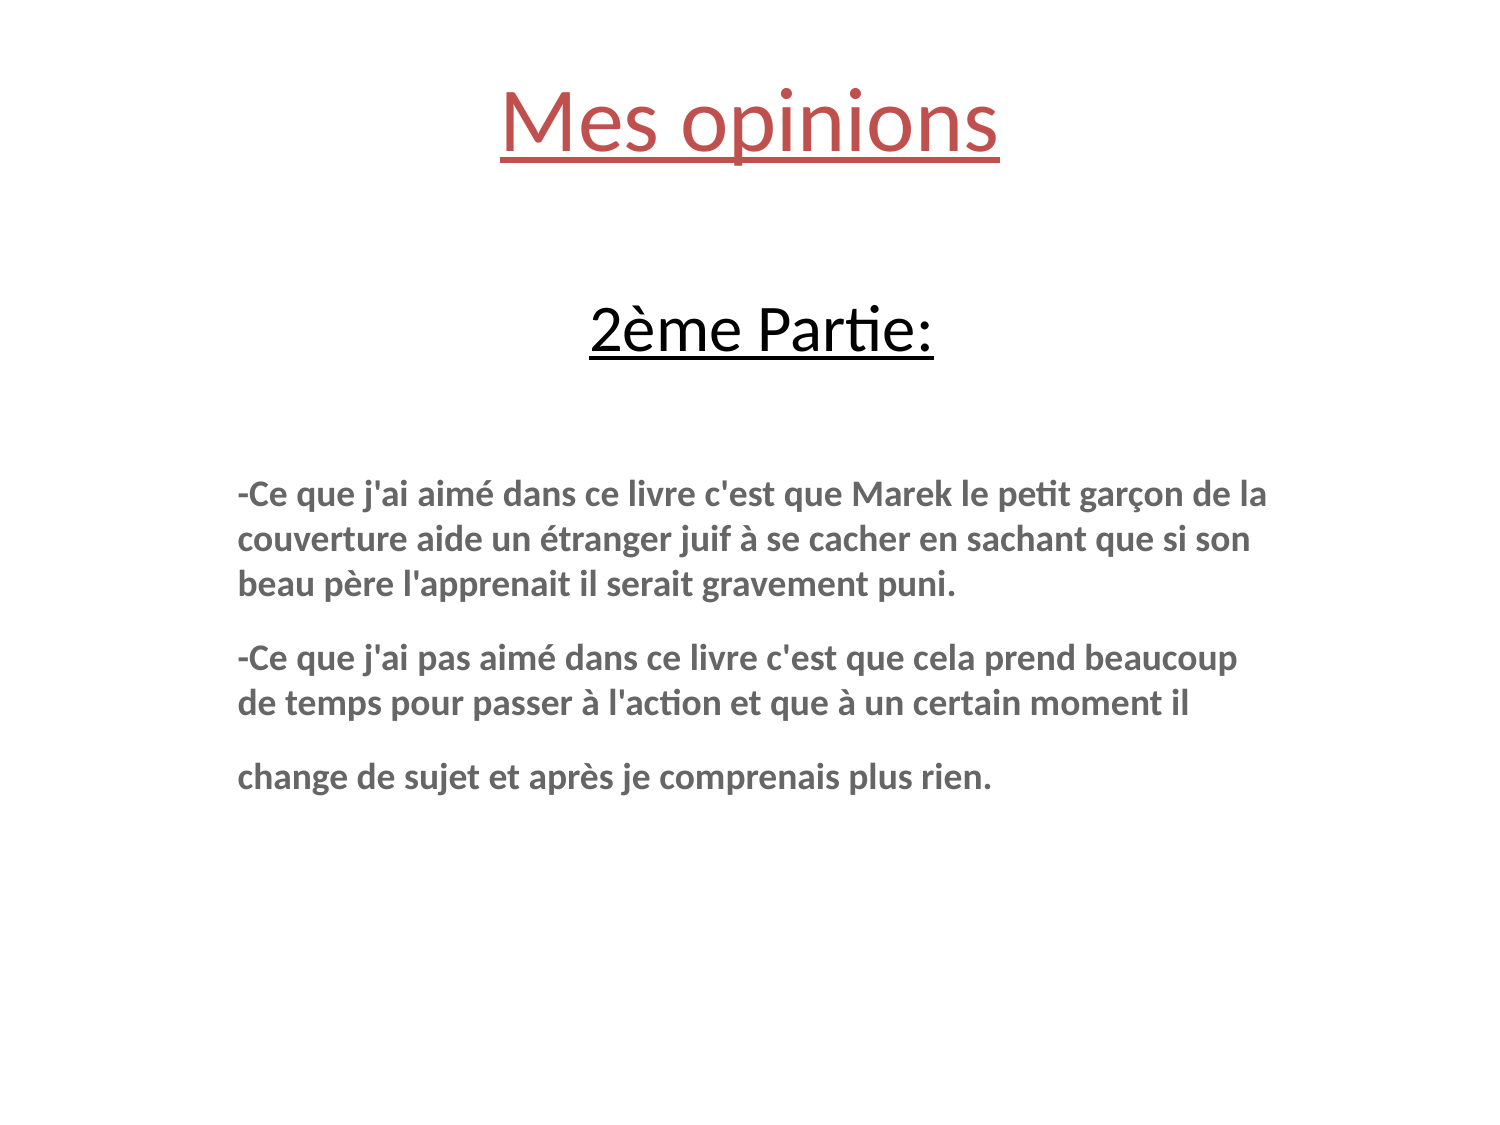

# Mes opinions
2ème Partie:
-Ce que j'ai aimé dans ce livre c'est que Marek le petit garçon de la couverture aide un étranger juif à se cacher en sachant que si son beau père l'apprenait il serait gravement puni.
-Ce que j'ai pas aimé dans ce livre c'est que cela prend beaucoup de temps pour passer à l'action et que à un certain moment il change de sujet et après je comprenais plus rien.